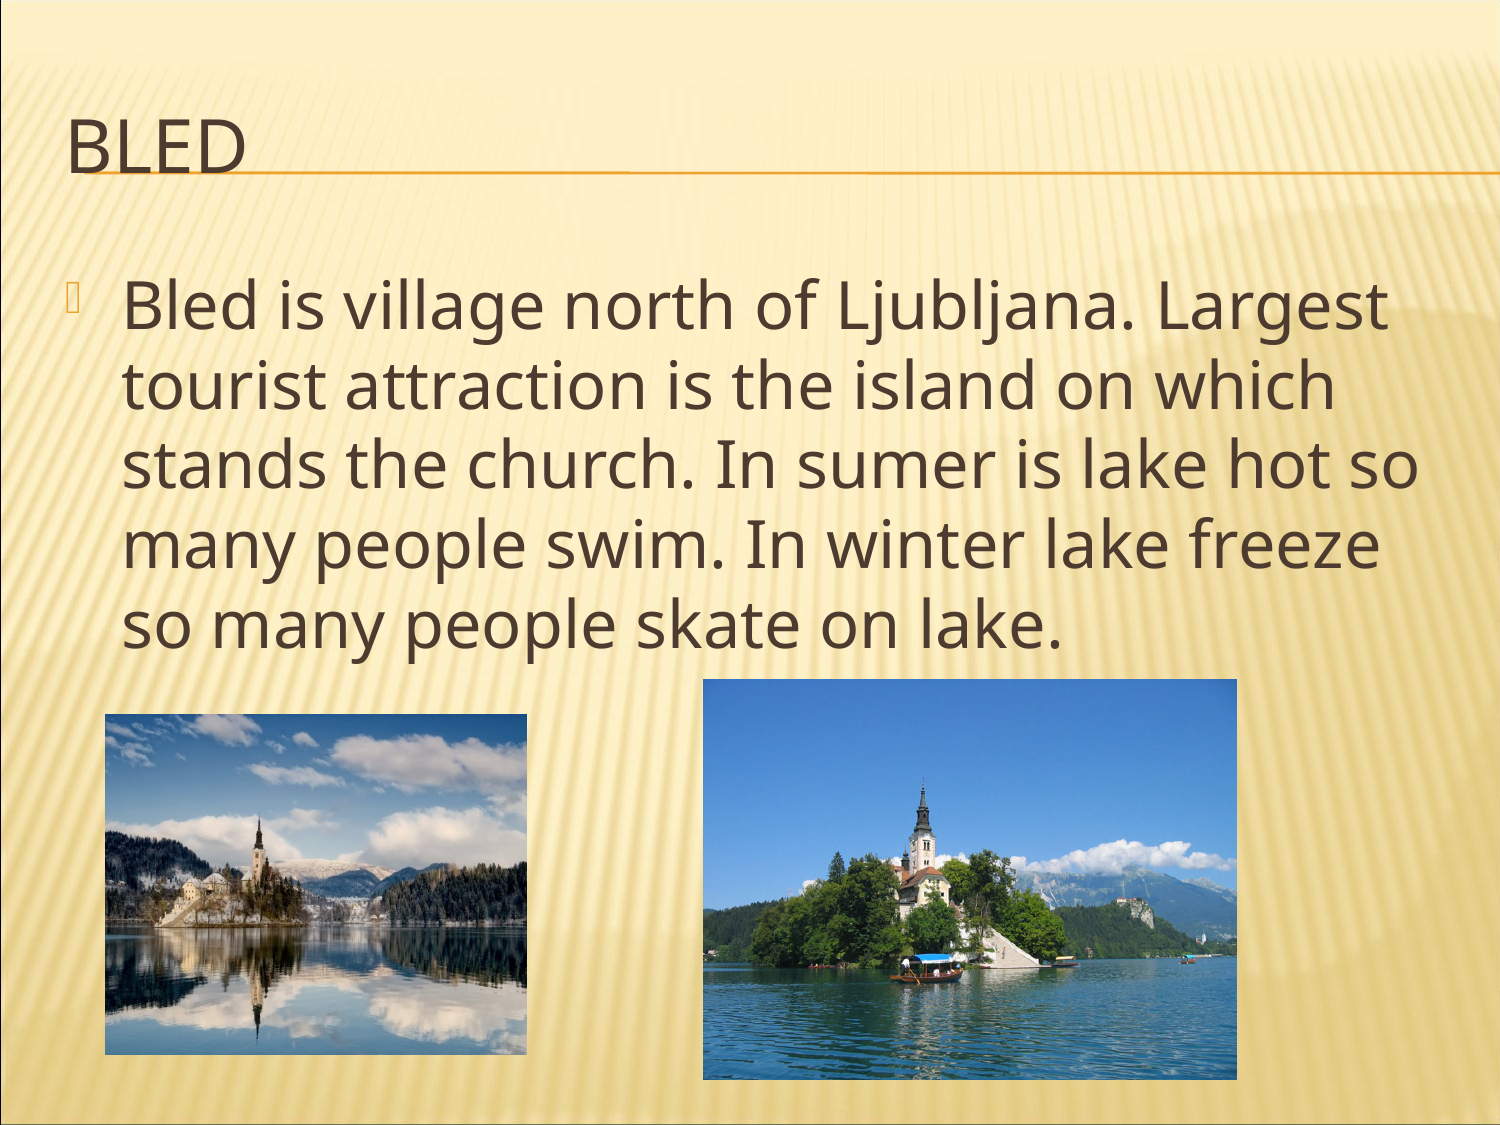

# bled
Bled is village north of Ljubljana. Largest tourist attraction is the island on which stands the church. In sumer is lake hot so many people swim. In winter lake freeze so many people skate on lake.